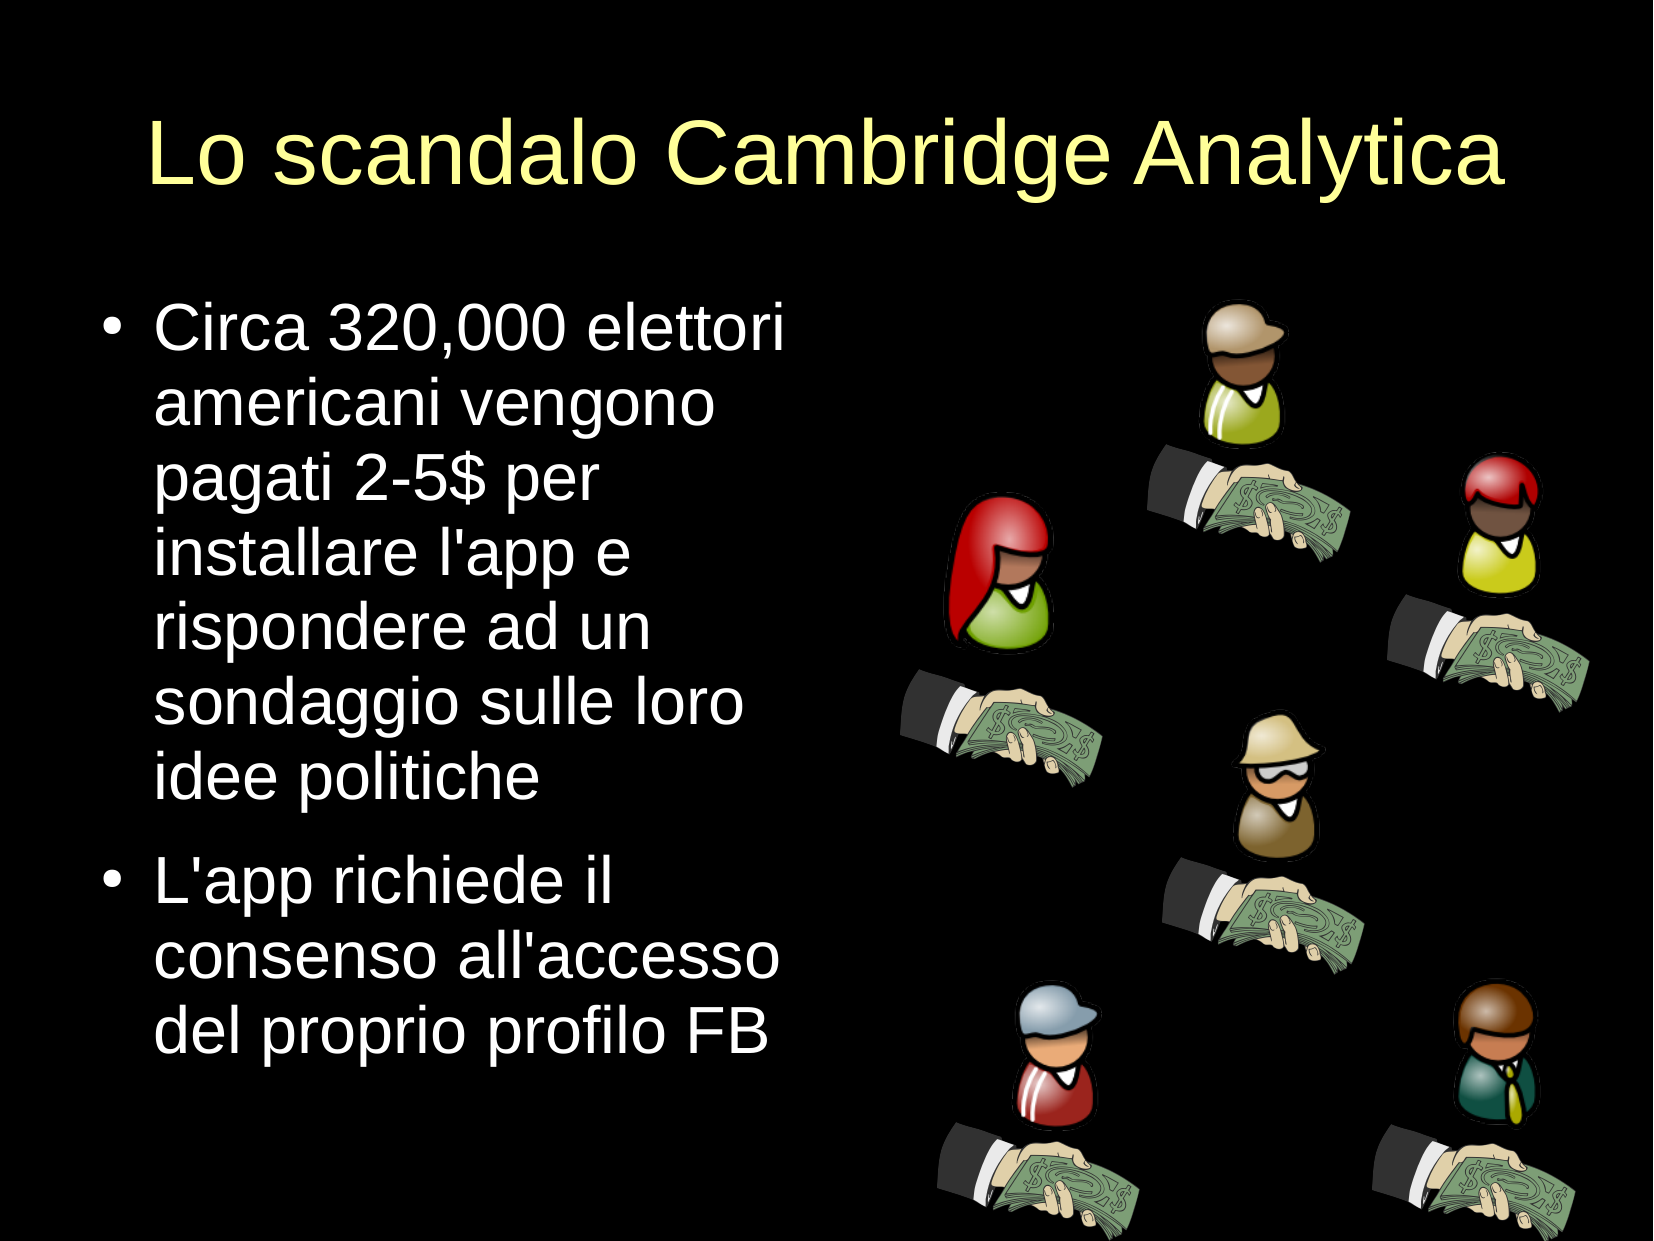

# Lo scandalo Cambridge Analytica
Circa 320,000 elettori americani vengono pagati 2-5$ per installare l'app e rispondere ad un sondaggio sulle loro idee politiche
L'app richiede il consenso all'accesso del proprio profilo FB